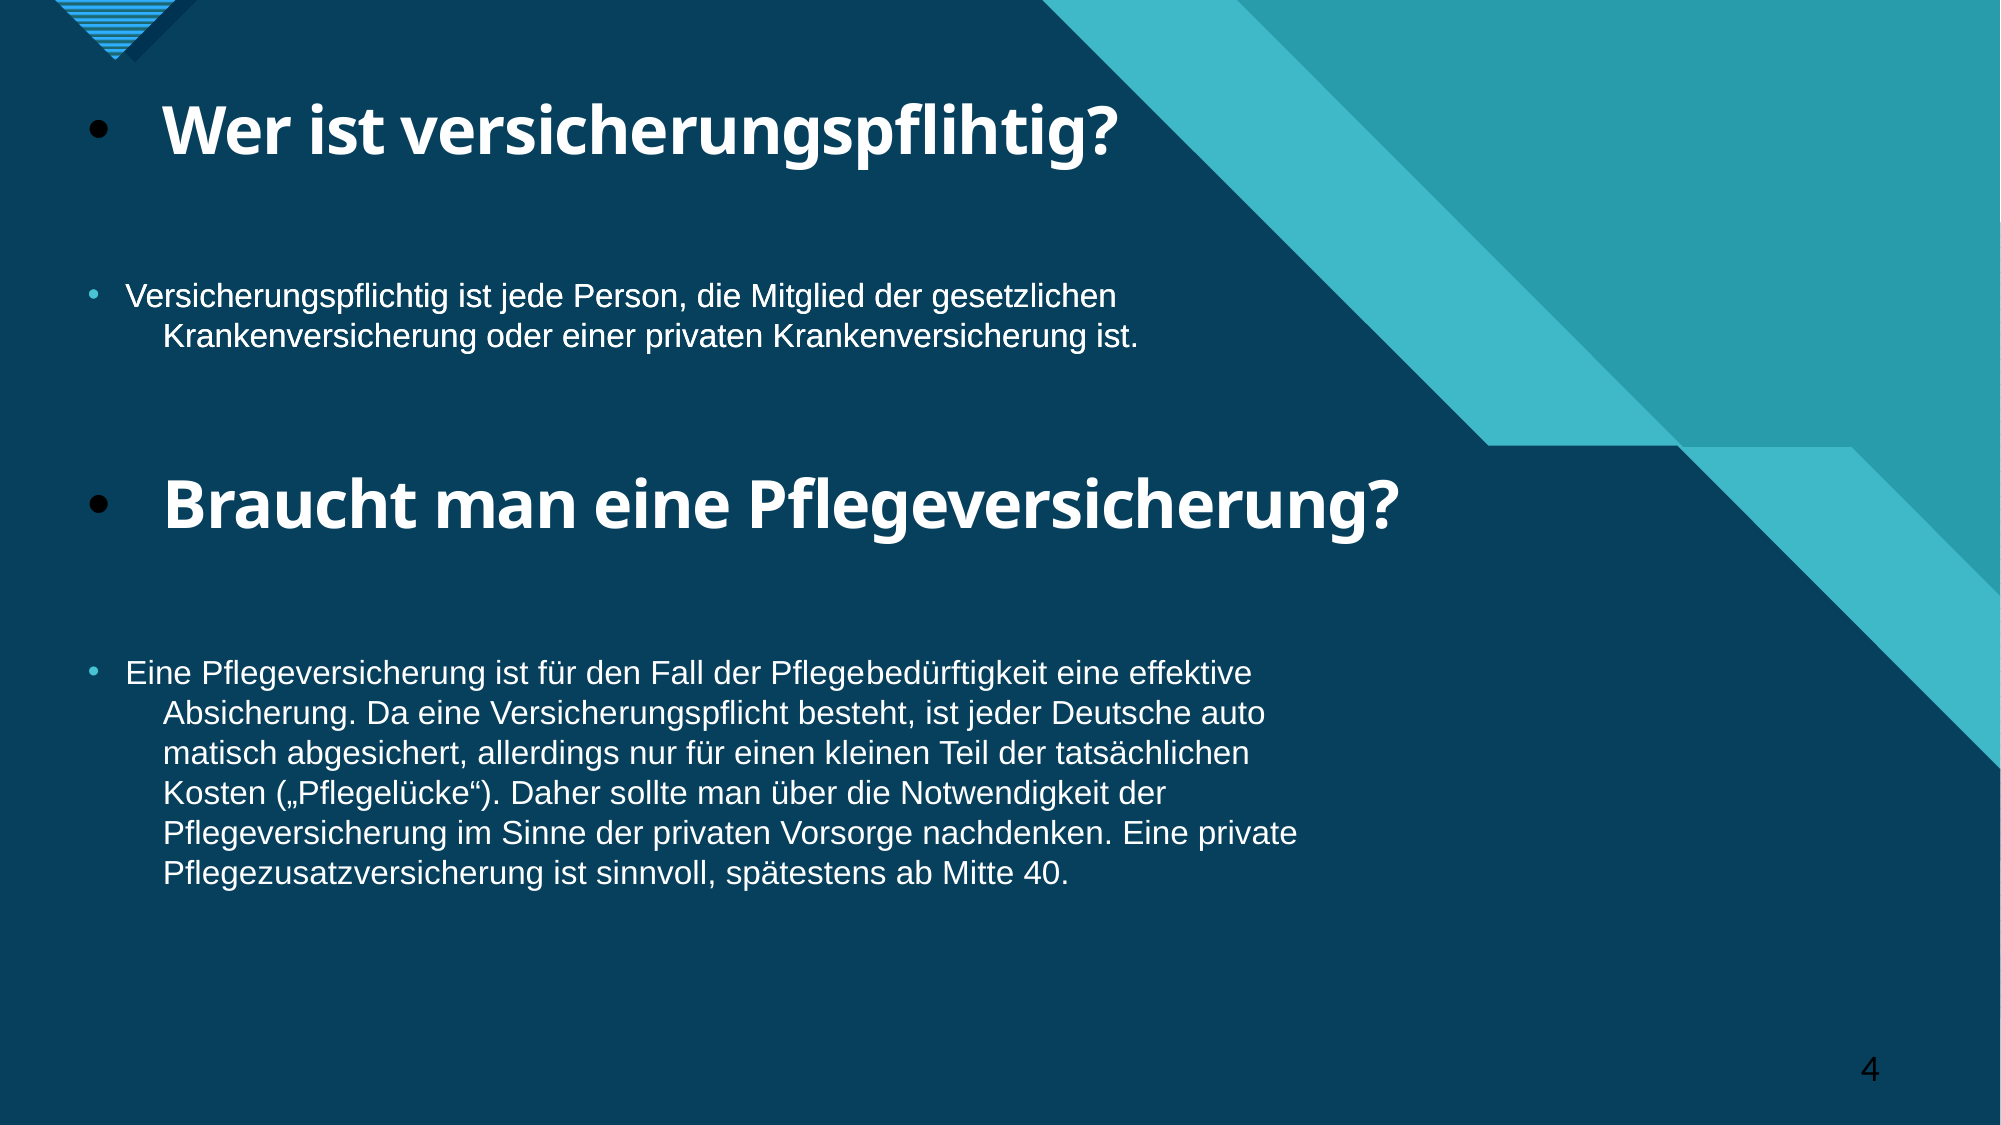

# Wer ist versicherungspflihtig?
Versicherungspflichtig ist jede Person, die Mitglied der gesetzlichen Krankenversicherung oder einer privaten Krankenversicherung ist.
Versicherungspflichtig ist jede Person, die Mitglied der gesetzlichen Krankenversicherung oder einer privaten Krankenversicherung ist.
Braucht man eine Pflegeversicherung?
Eine Pflegeversicherung ist für den Fall der Pflege­be­dürf­tig­keit eine effektive Absicherung. Da eine Versiche­rungspflicht besteht, ist jeder Deutsche auto­matisch abgesichert, allerdings nur für einen kleinen Teil der tatsächlichen Kosten („Pflegelücke“). Daher sollte man über die Notwendigkeit der Pflegeversicherung im Sinne der privaten Vorsorge nachdenken. Eine private Pflege­zusatzversicherung ist sinnvoll, spätestens ab Mitte 40.